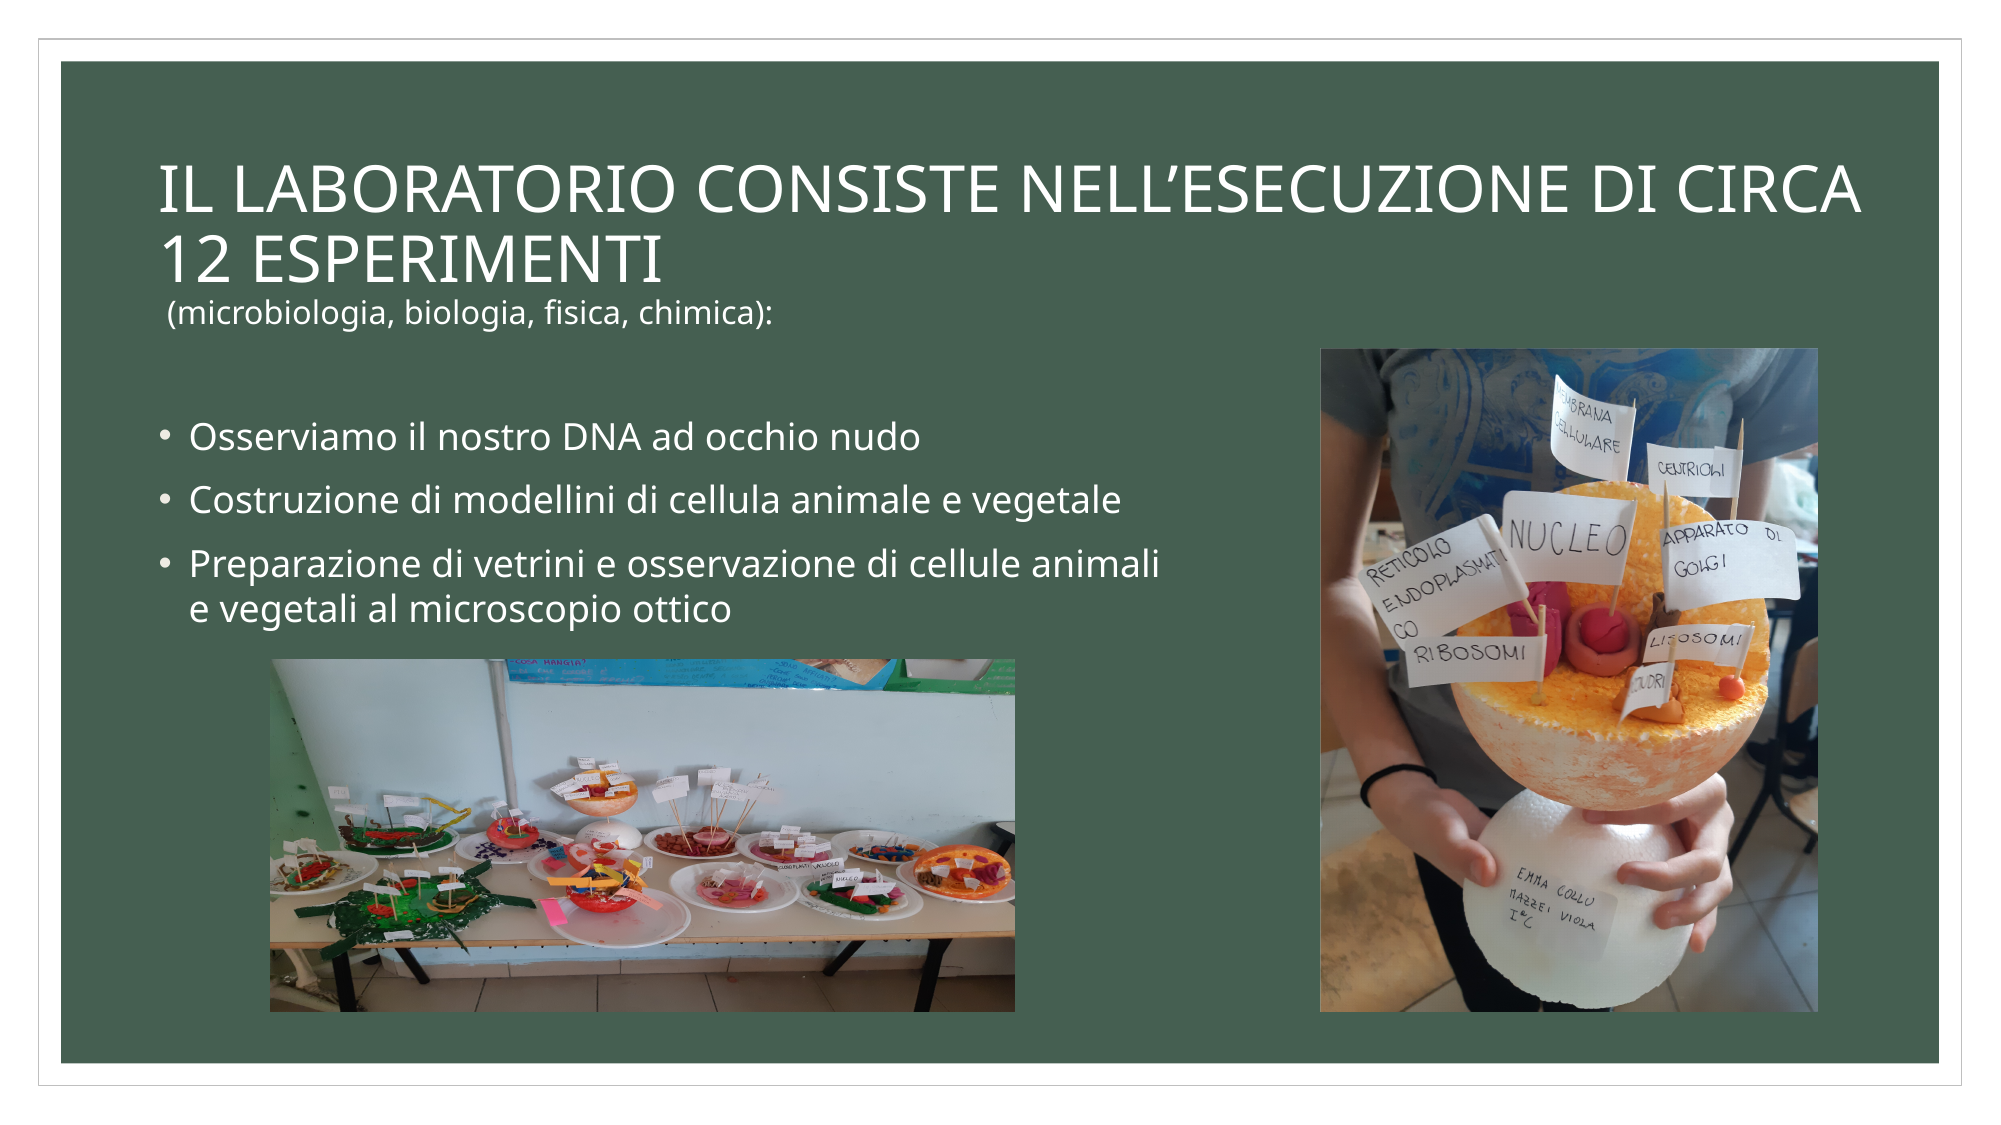

# IL LABORATORIO CONSISTE NELL’ESECUZIONE DI CIRCA 12 ESPERIMENTI (microbiologia, biologia, fisica, chimica):
Osserviamo il nostro DNA ad occhio nudo
Costruzione di modellini di cellula animale e vegetale
Preparazione di vetrini e osservazione di cellule animali e vegetali al microscopio ottico